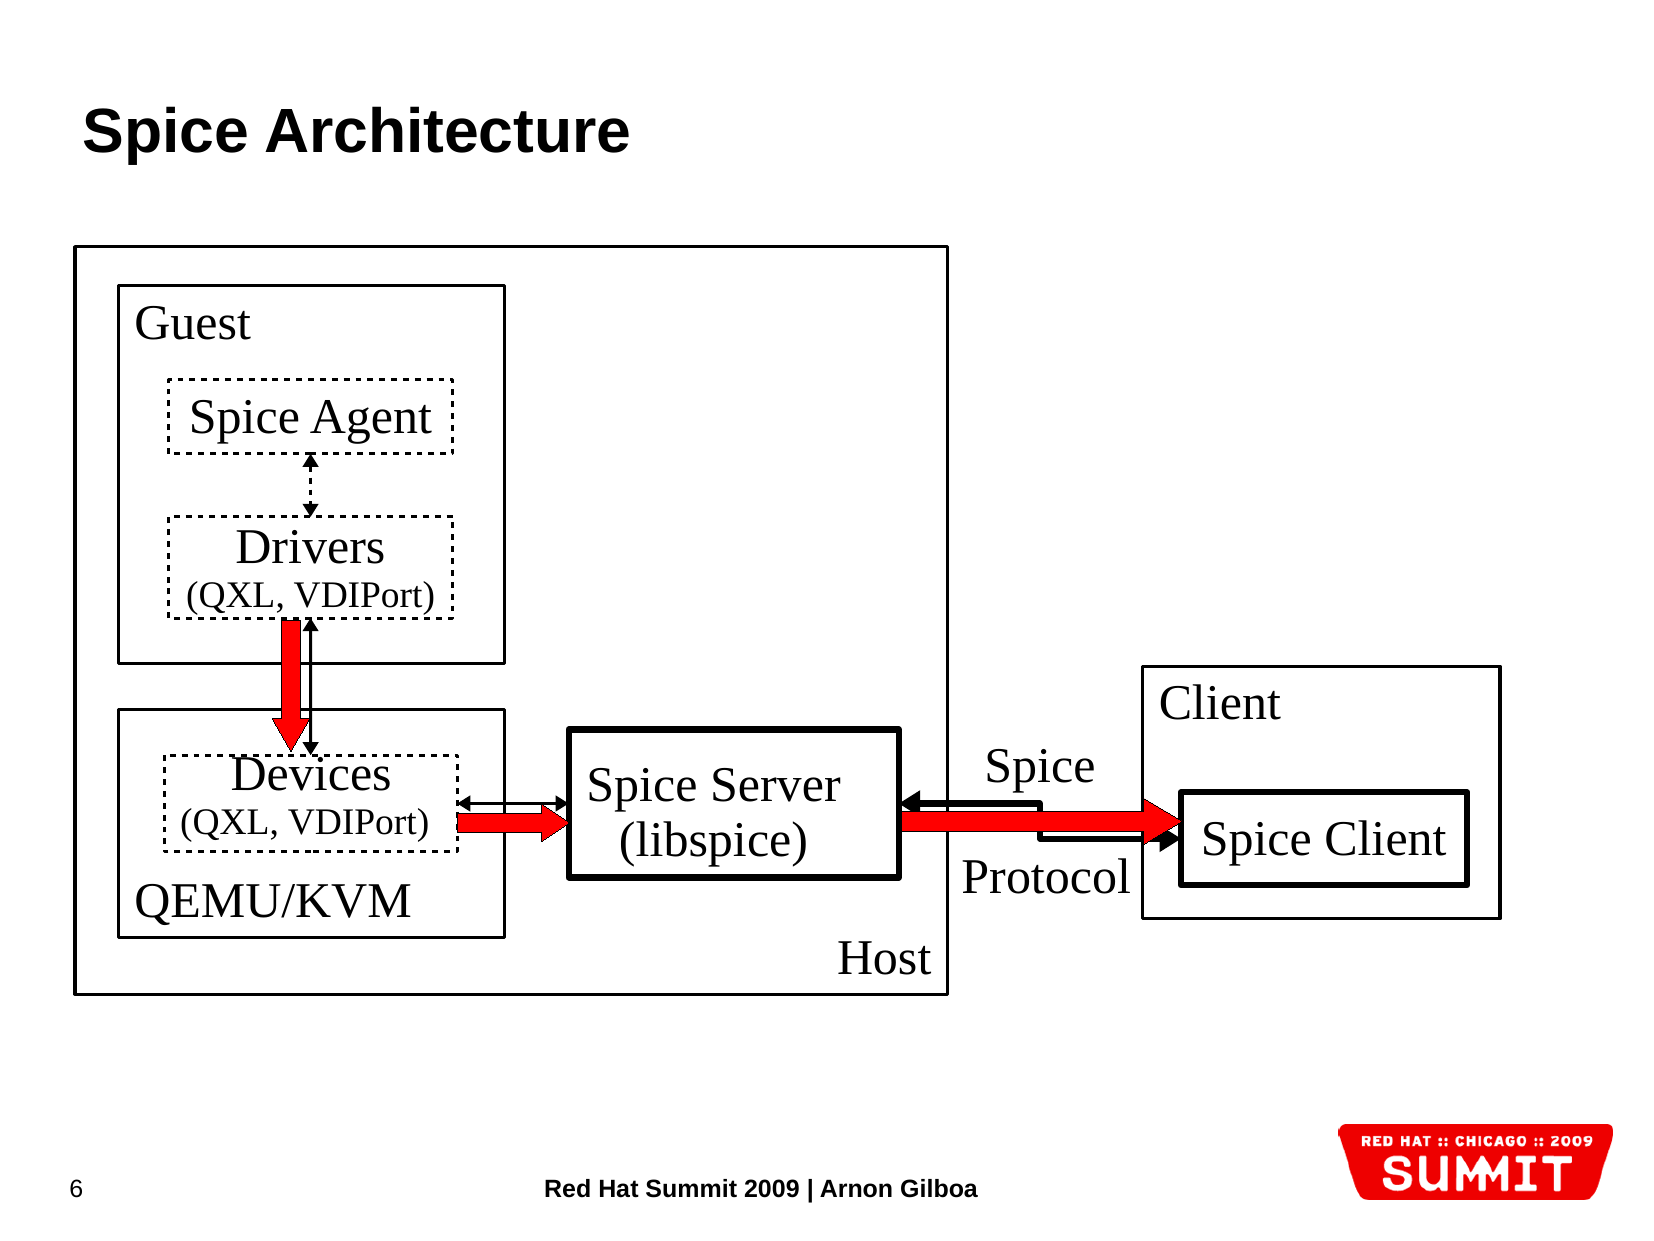

# Spice Architecture
Host
Guest
Spice Agent
Drivers
(QXL, VDIPort)
Client
QEMU/KVM
Spice Server
(libspice)
Spice Client
 Devices
(QXL, VDIPort)